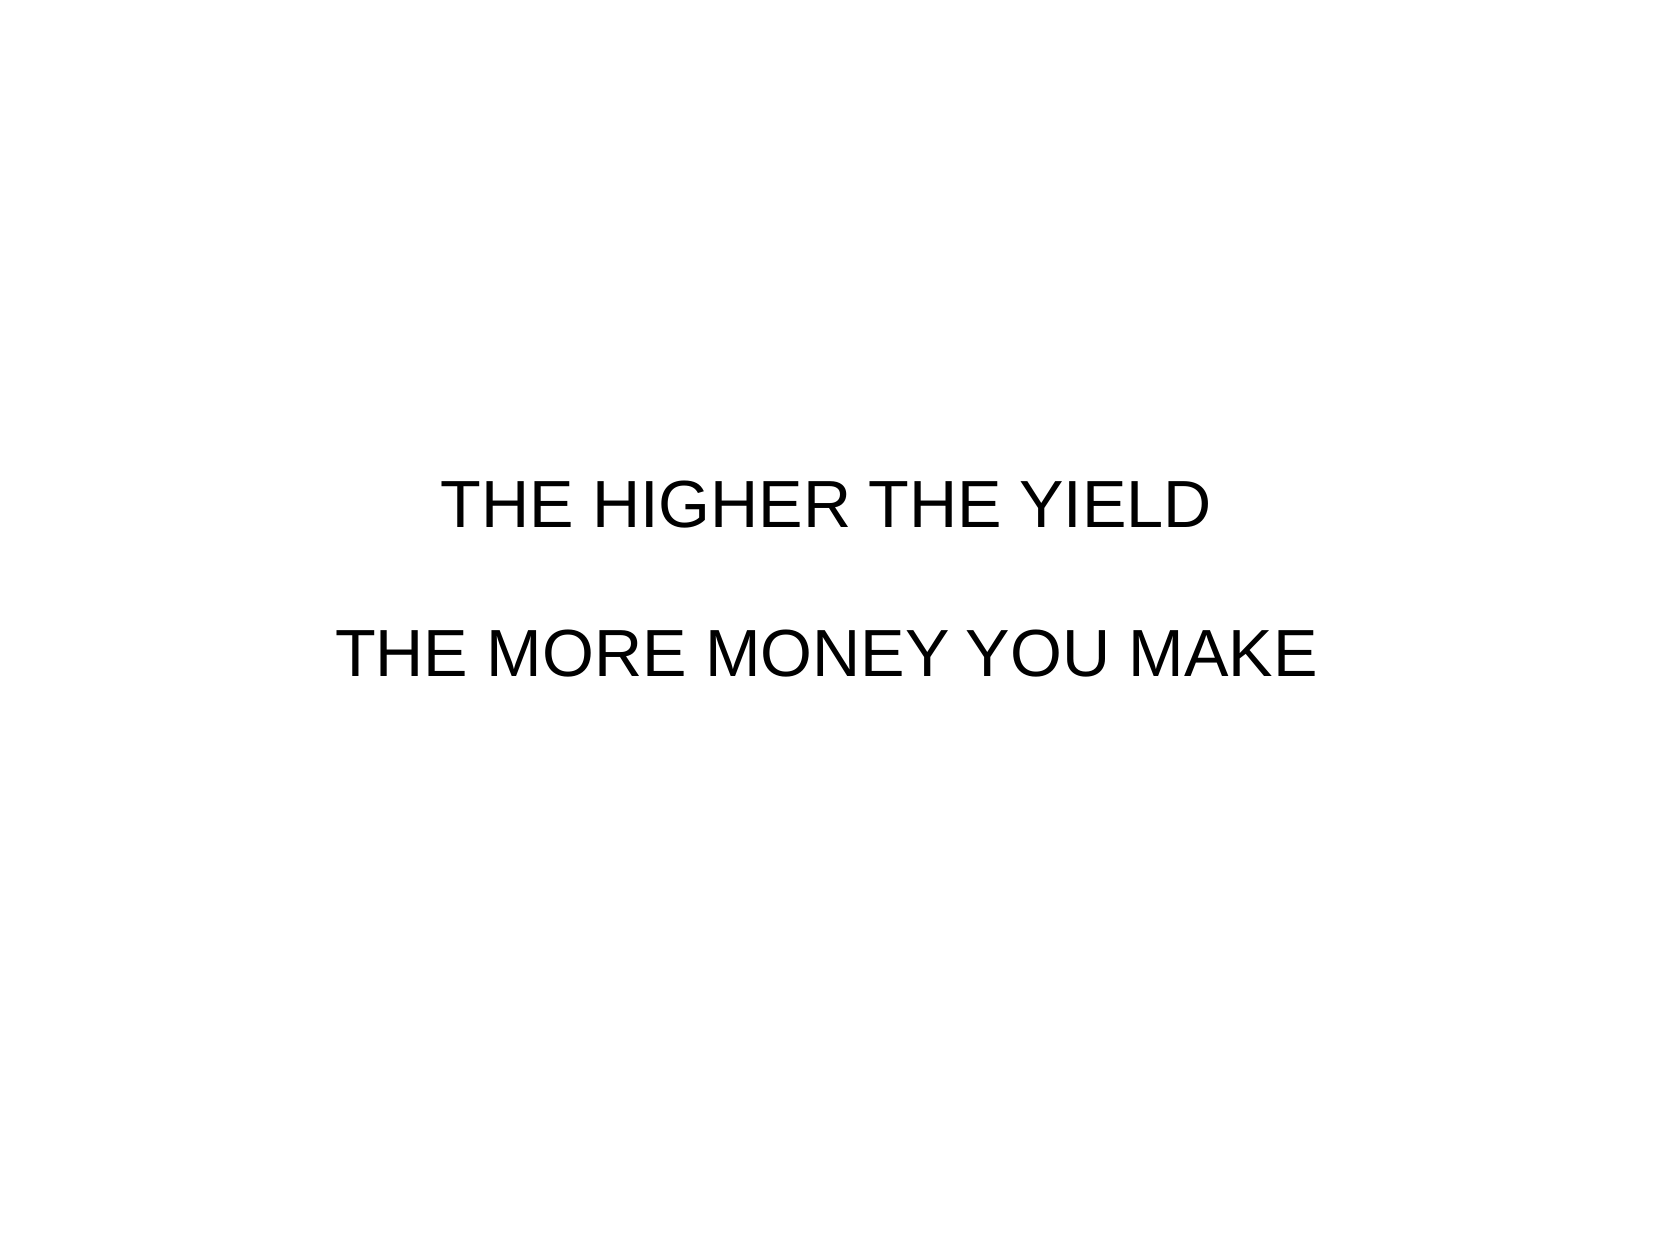

# THE HIGHER THE YIELD
THE MORE MONEY YOU MAKE